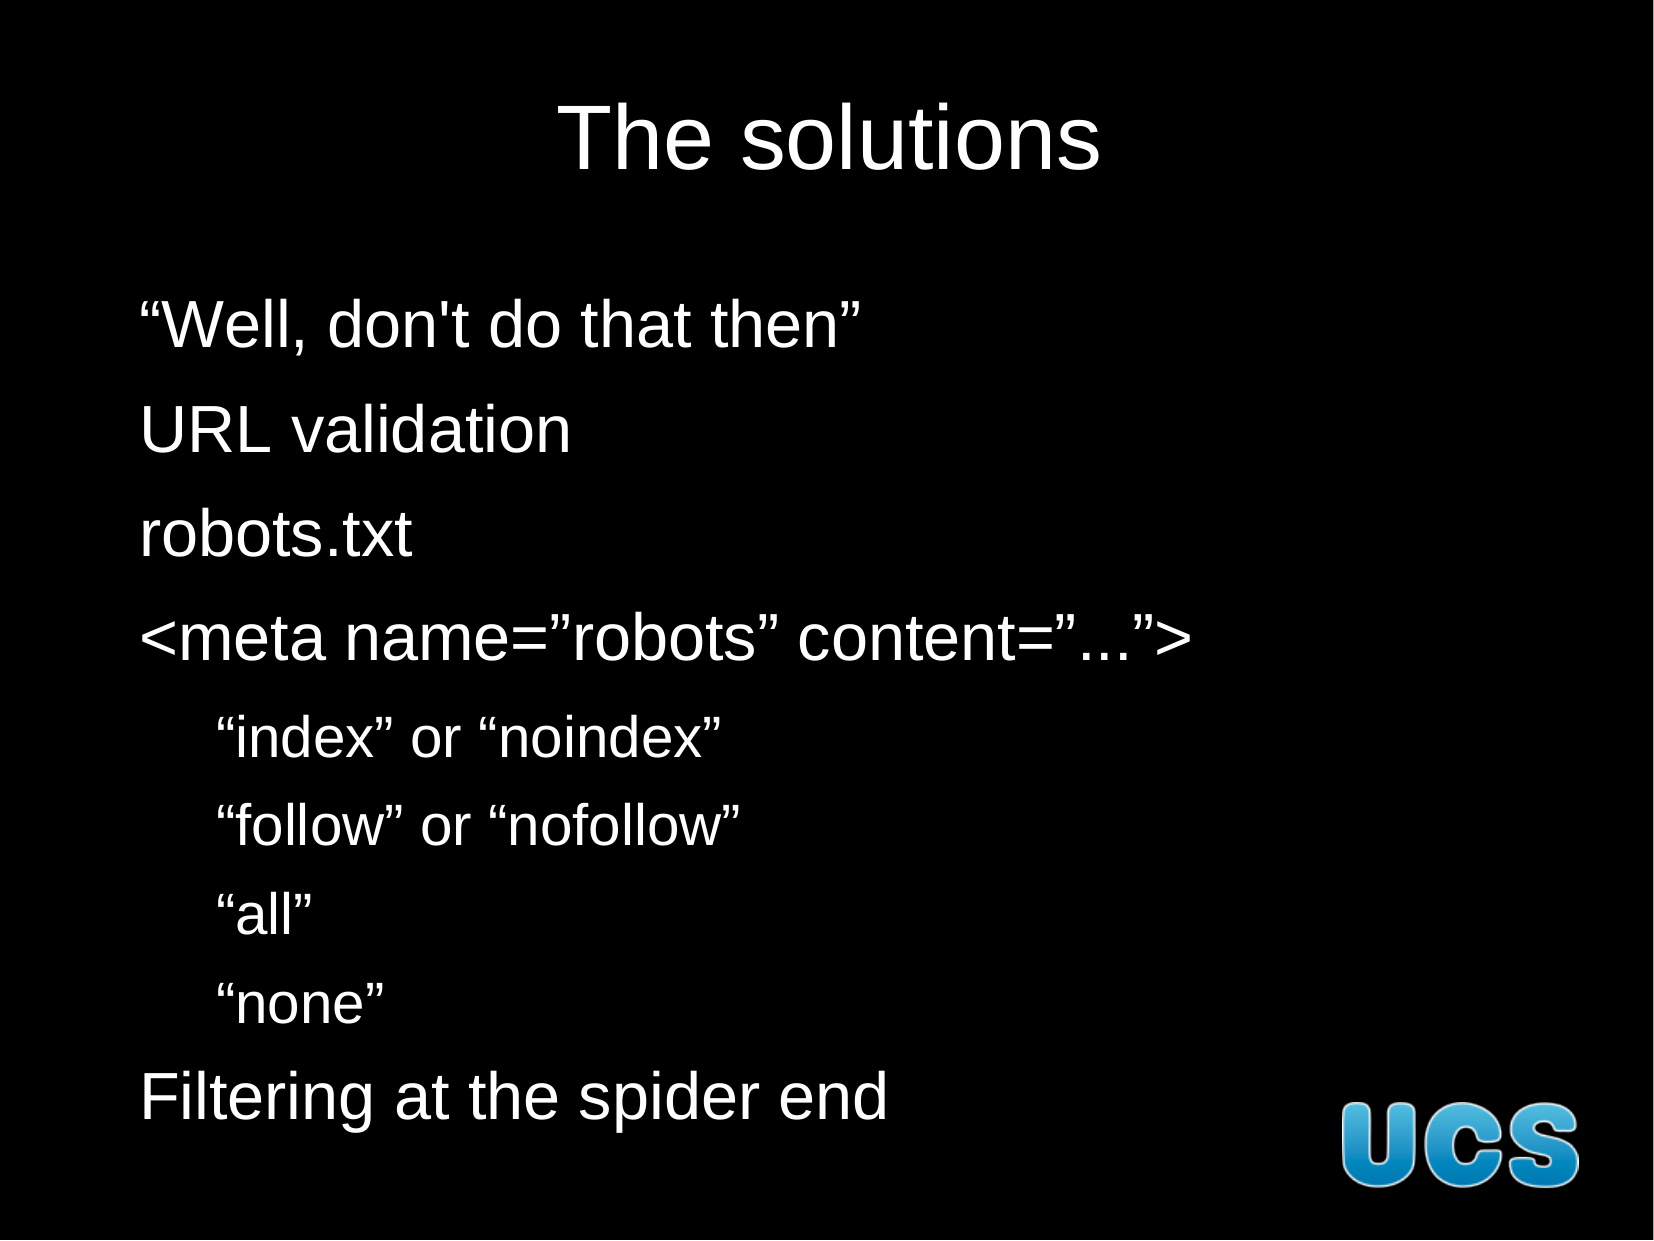

# The solutions
“Well, don't do that then”
URL validation
robots.txt
<meta name=”robots” content=”...”>
“index” or “noindex”
“follow” or “nofollow”
“all”
“none”
Filtering at the spider end